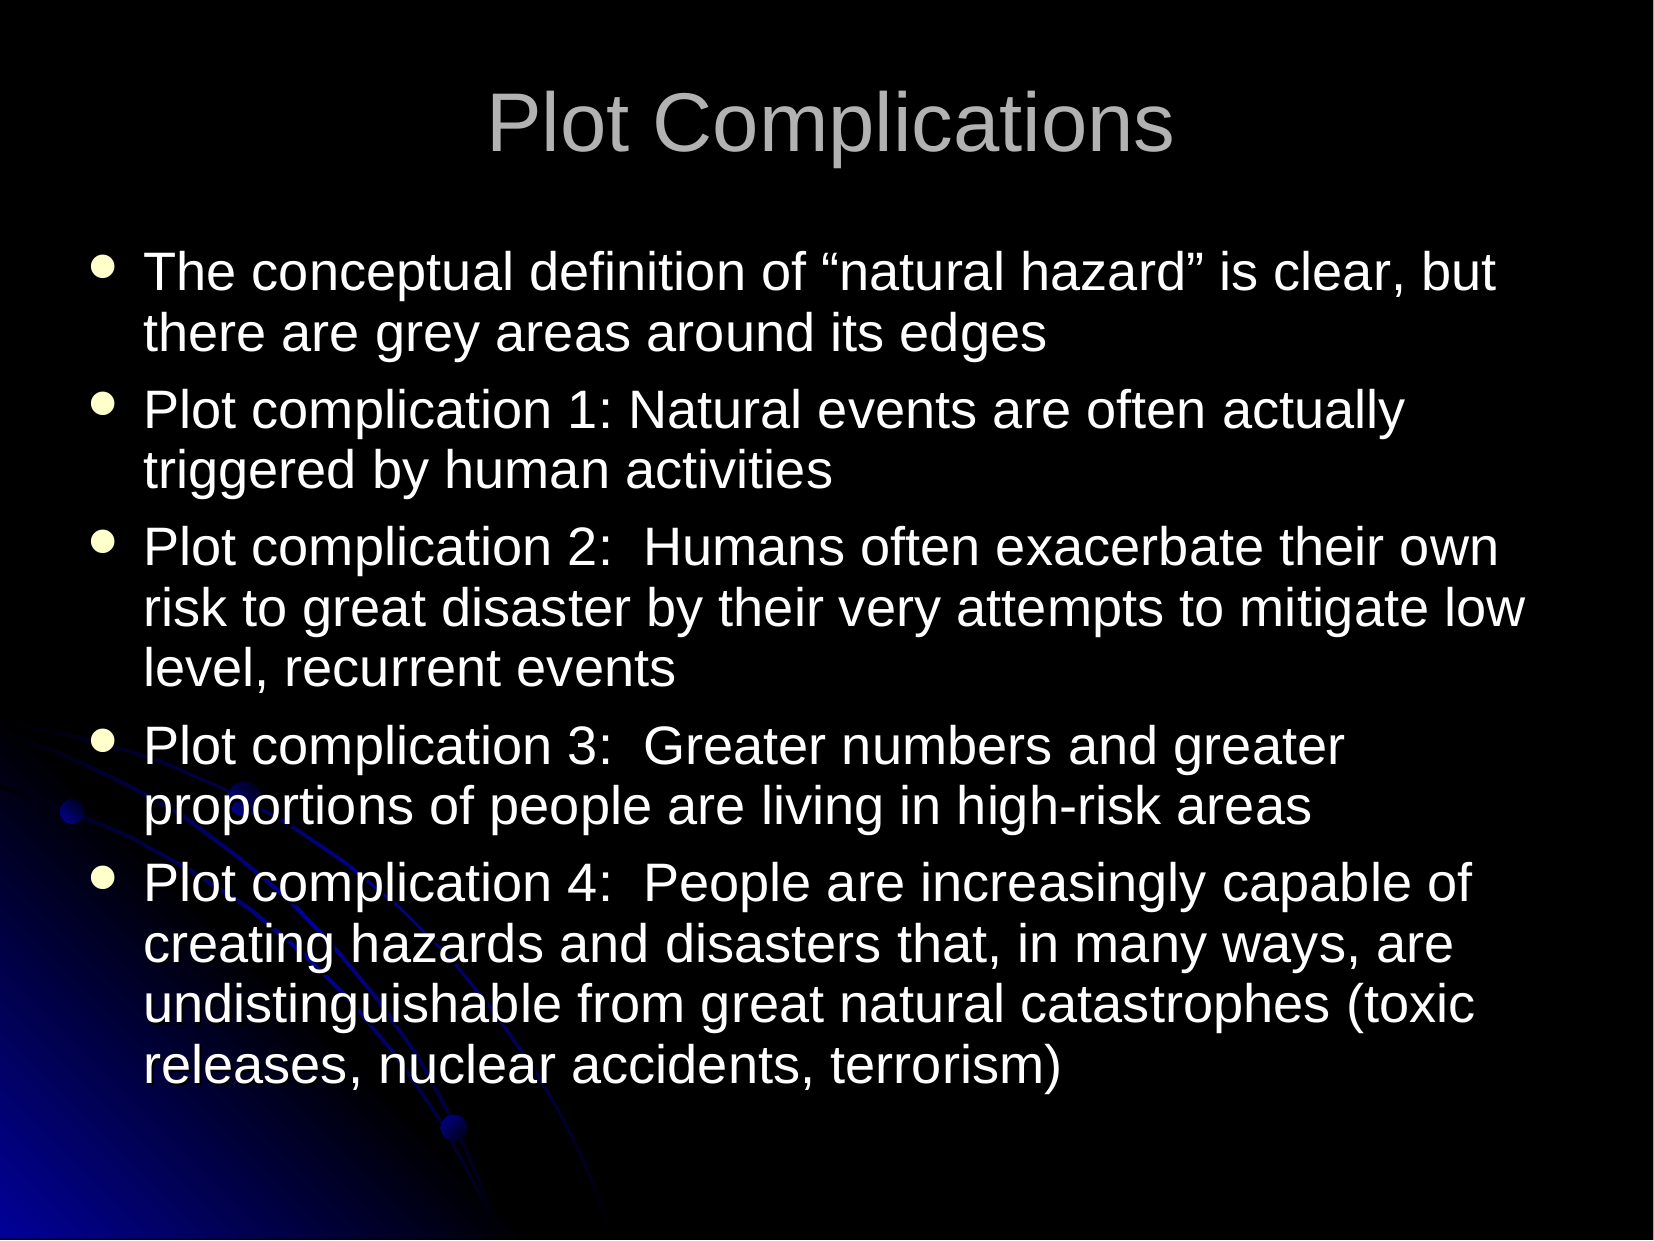

# Plot Complications
The conceptual definition of “natural hazard” is clear, but there are grey areas around its edges
Plot complication 1: Natural events are often actually triggered by human activities
Plot complication 2: Humans often exacerbate their own risk to great disaster by their very attempts to mitigate low level, recurrent events
Plot complication 3: Greater numbers and greater proportions of people are living in high-risk areas
Plot complication 4: People are increasingly capable of creating hazards and disasters that, in many ways, are undistinguishable from great natural catastrophes (toxic releases, nuclear accidents, terrorism)